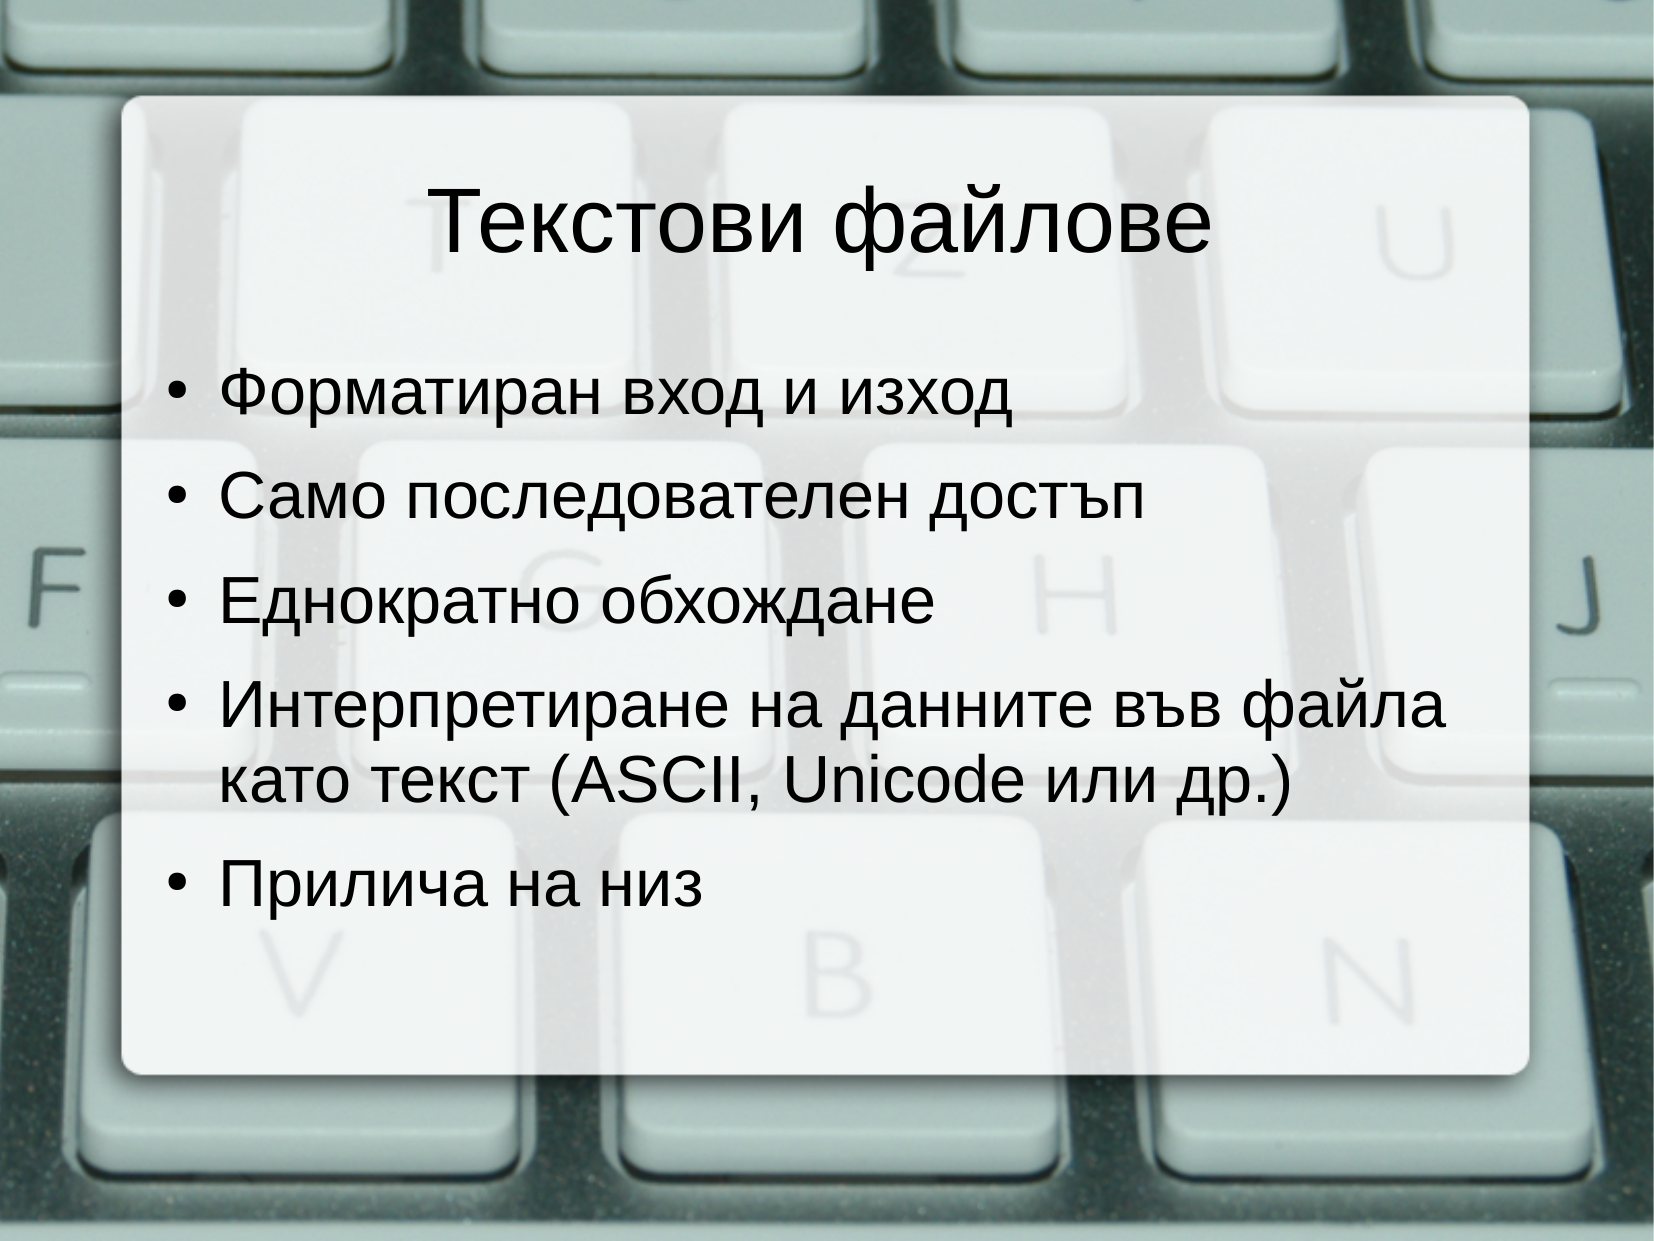

# Текстови файлове
Форматиран вход и изход
Само последователен достъп
Еднократно обхождане
Интерпретиране на данните във файла като текст (ASCII, Unicode или др.)
Прилича на низ